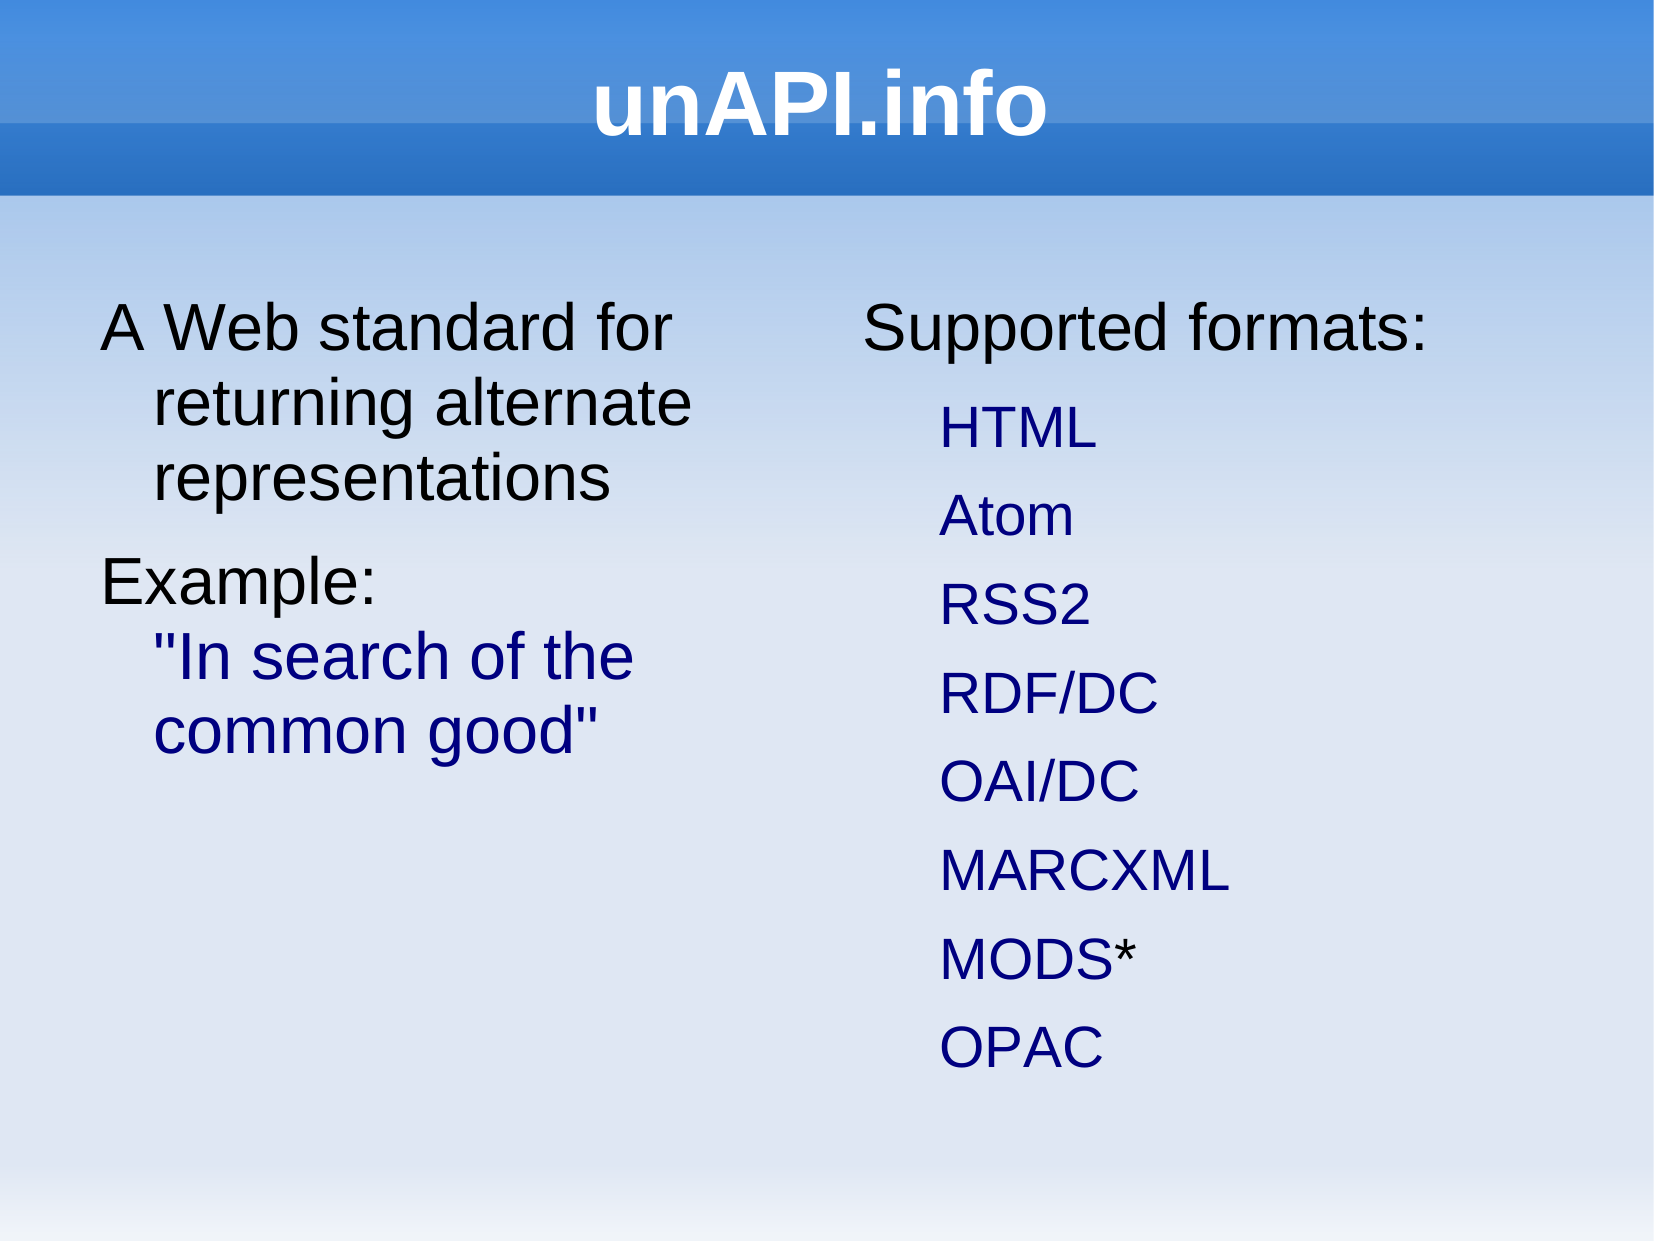

# unAPI.info
A Web standard for returning alternate representations
Example:
"In search of the
common good"
Supported formats:
HTML
Atom
RSS2
RDF/DC
OAI/DC
MARCXML
MODS*
OPAC